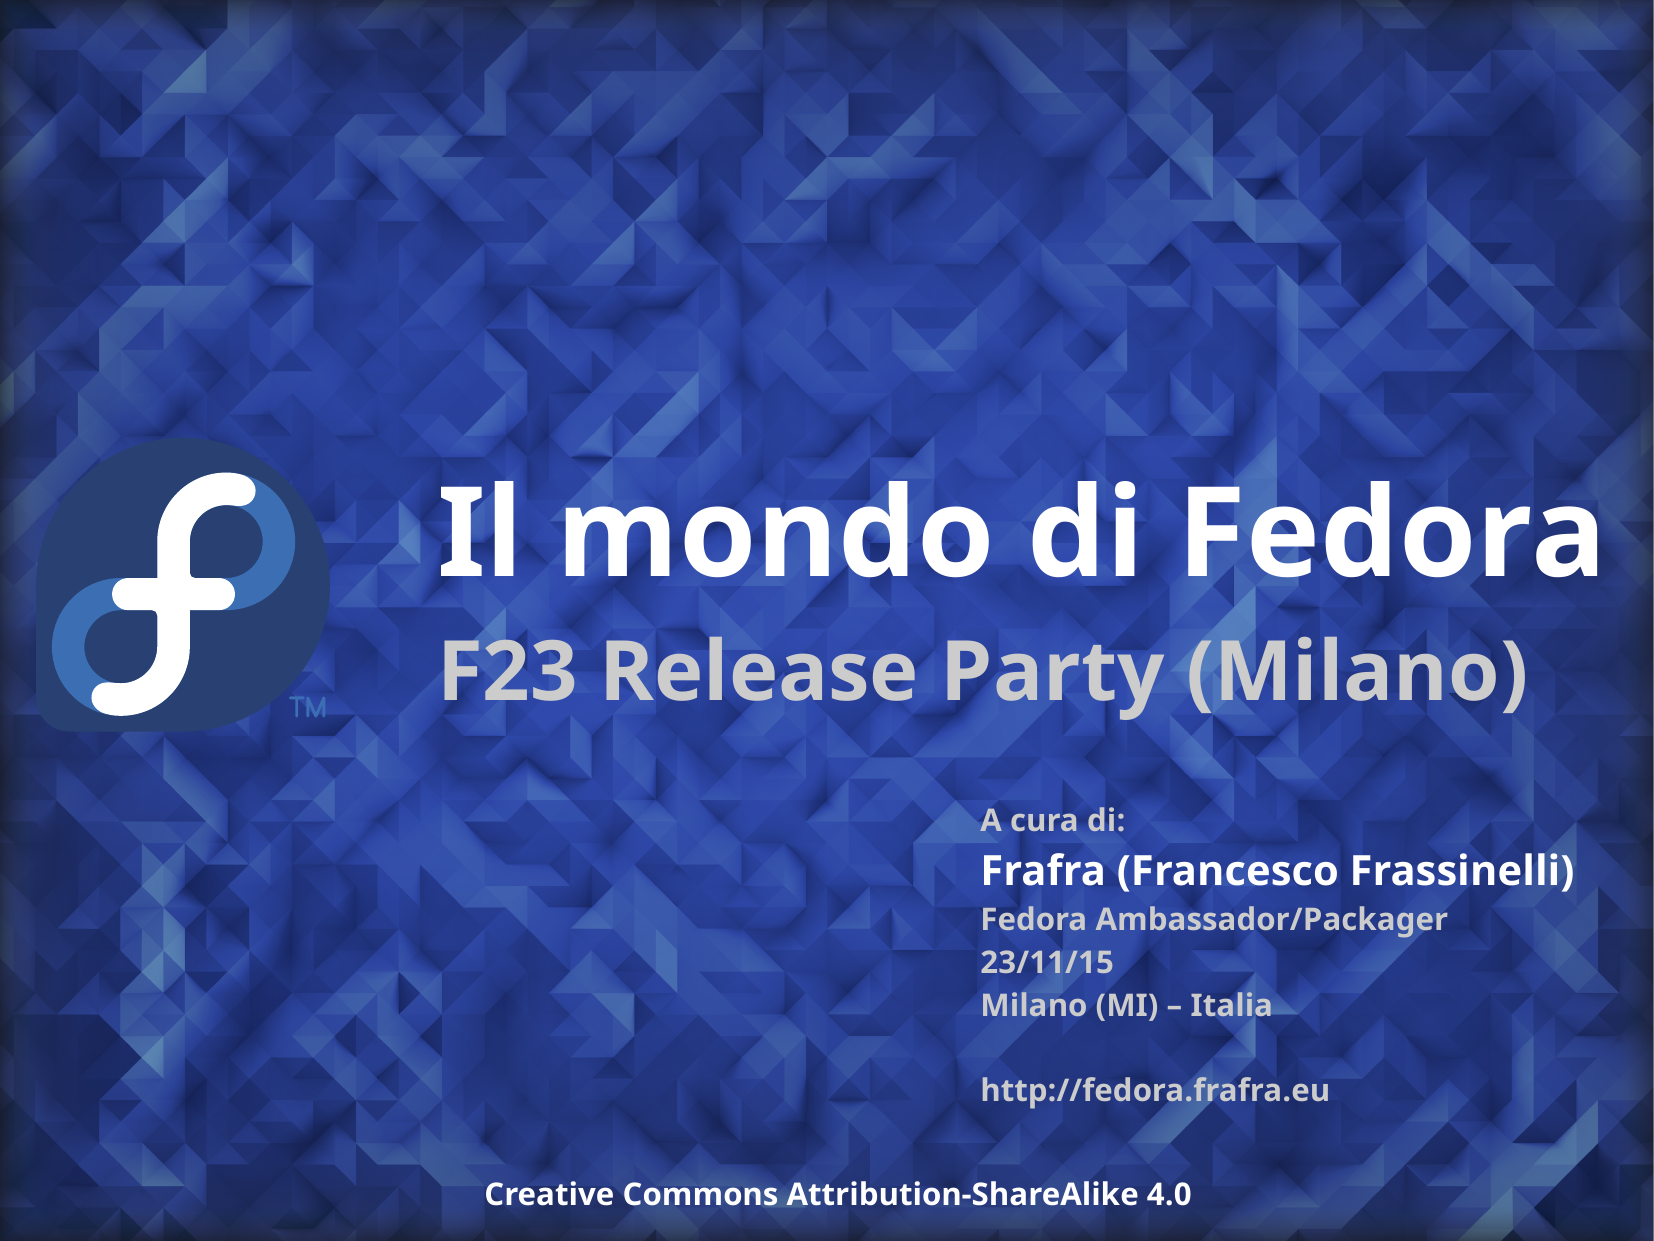

# Il mondo di Fedora
F23 Release Party (Milano)
A cura di:
Frafra (Francesco Frassinelli)
Fedora Ambassador/Packager
23/11/15
Milano (MI) – Italia
http://fedora.frafra.eu
Creative Commons Attribution-ShareAlike 4.0